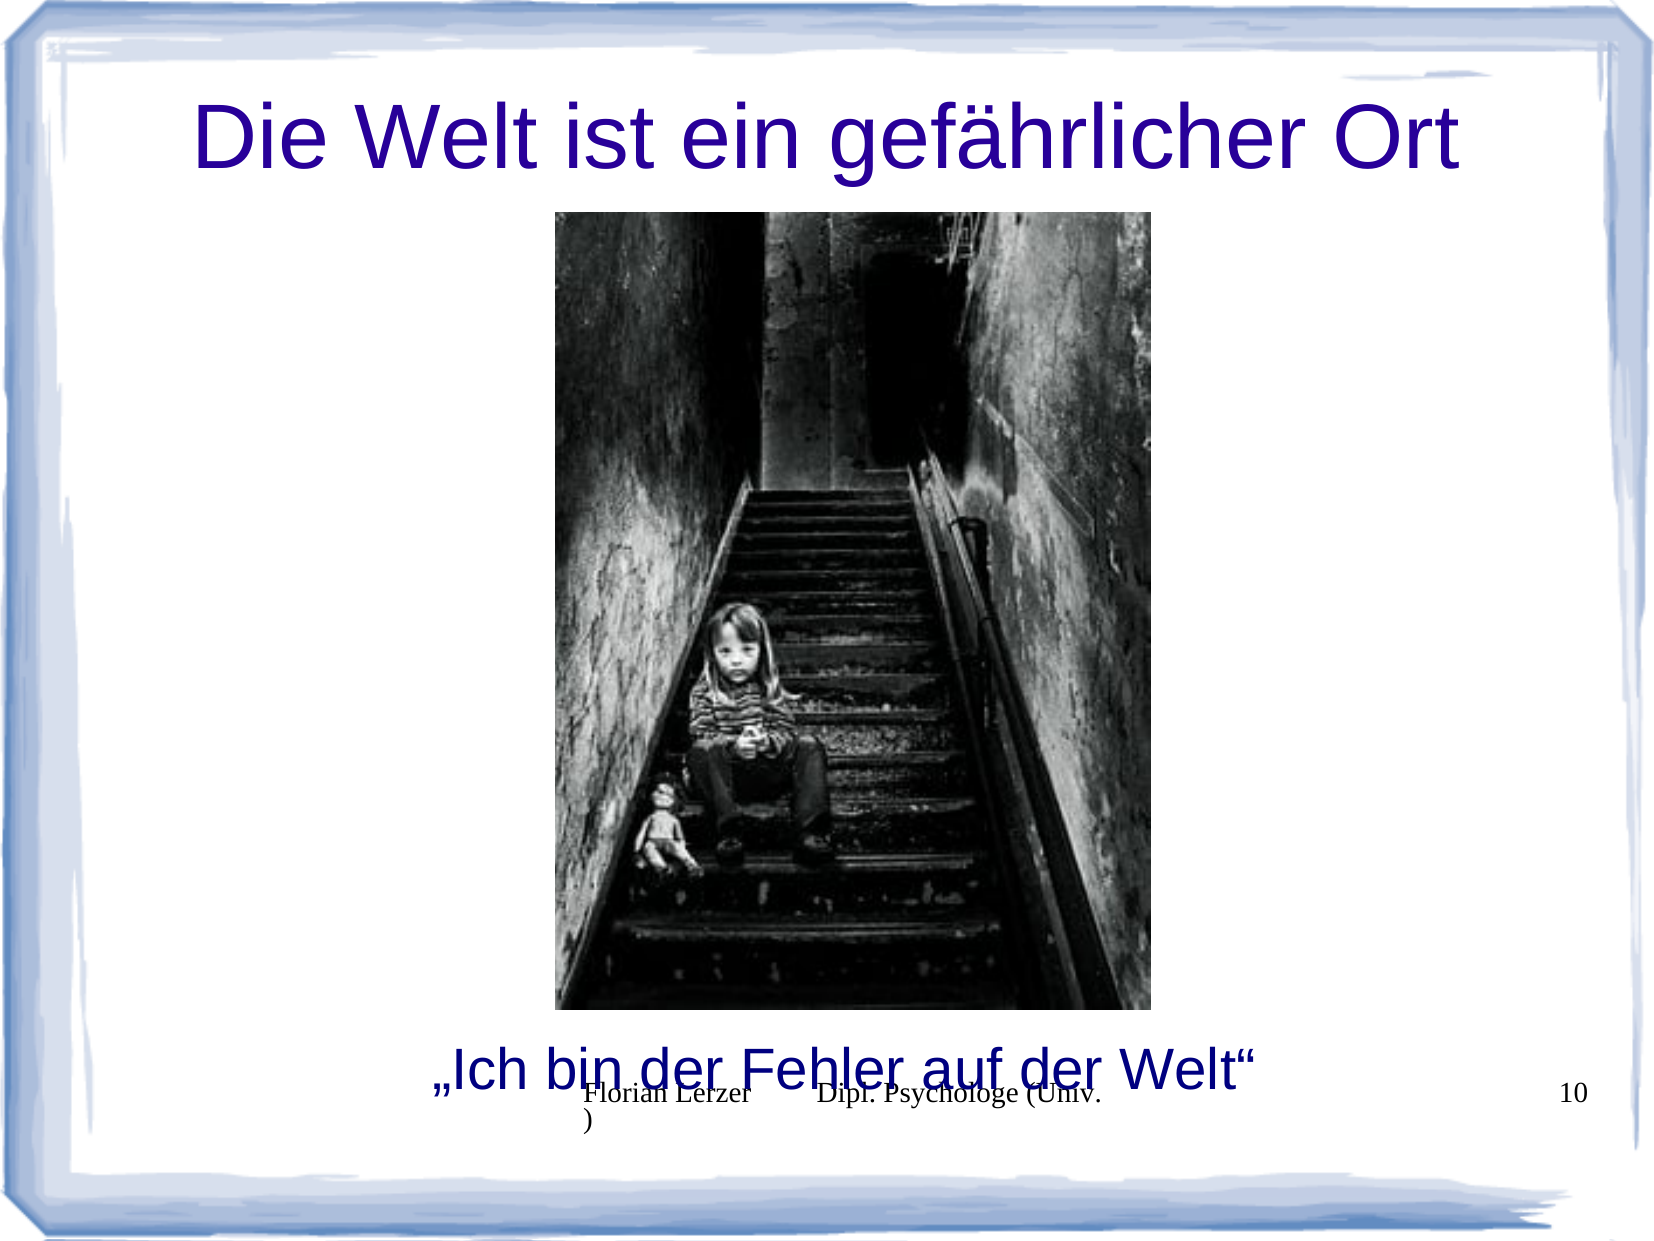

# Die Welt ist ein gefährlicher Ort
„Ich bin der Fehler auf der Welt“
Florian Lerzer Dipl. Psychologe (Univ.)
10